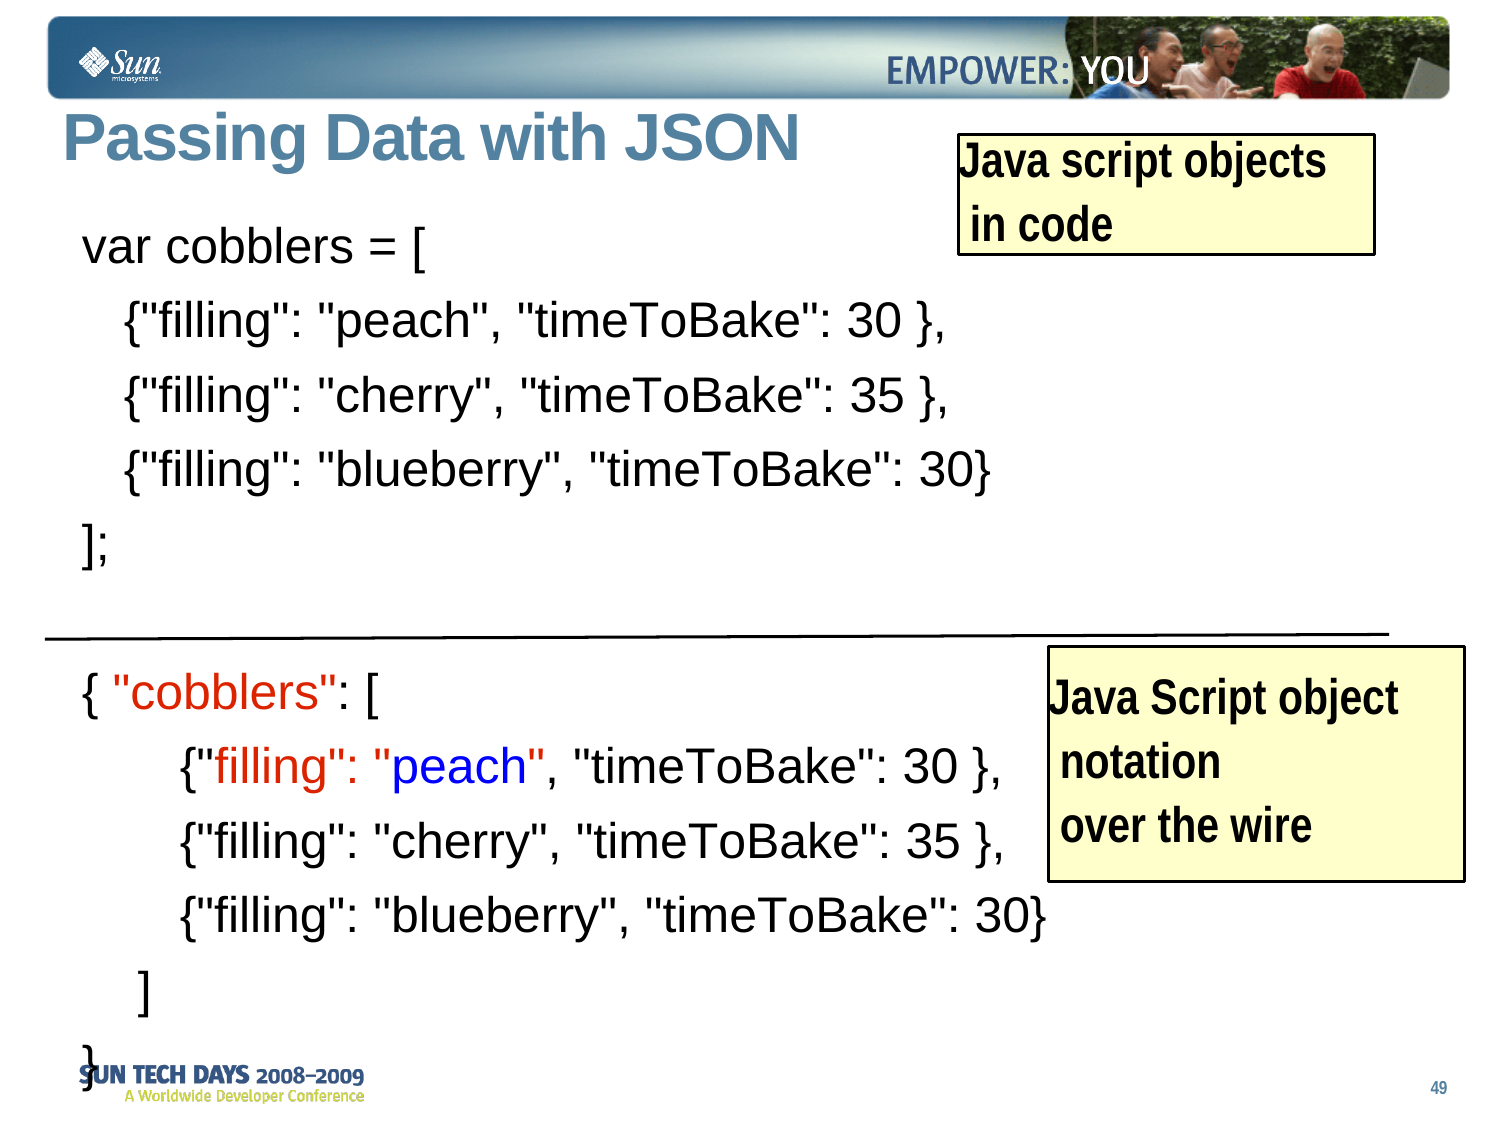

# Passing Data with JSON
Java script objects
 in code
var cobblers = [
 {"filling": "peach", "timeToBake": 30 },
 {"filling": "cherry", "timeToBake": 35 },
 {"filling": "blueberry", "timeToBake": 30}
];
{ "cobblers": [
 {"filling": "peach", "timeToBake": 30 },
 {"filling": "cherry", "timeToBake": 35 },
 {"filling": "blueberry", "timeToBake": 30}
 ]
}
Java Script object
 notation
 over the wire